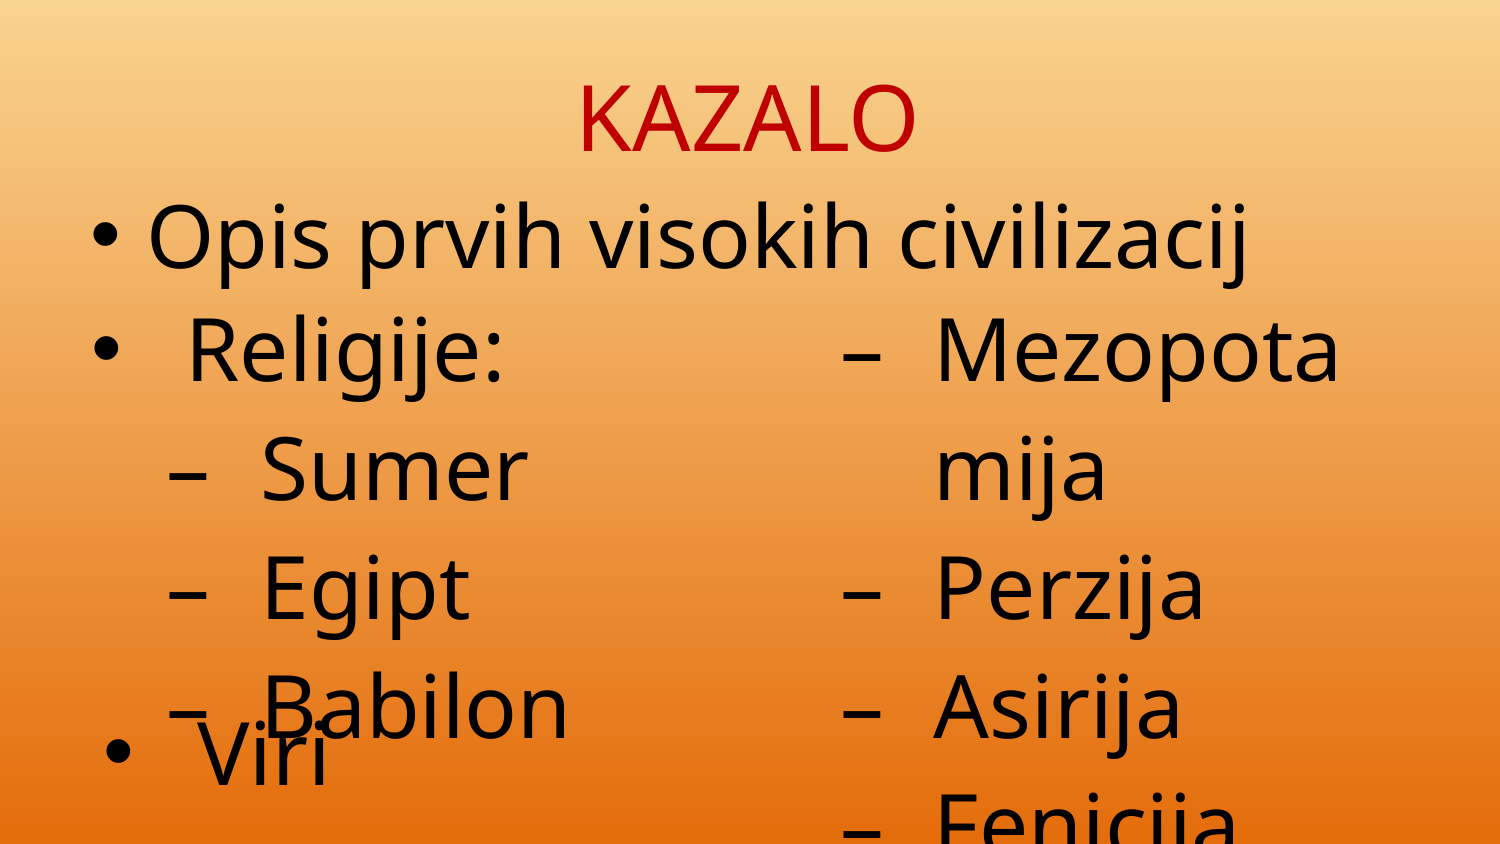

# KAZALO
Opis prvih visokih civilizacij
| Religije: Sumer Egipt Babilon | Mezopotamija Perzija Asirija Fenicija |
| --- | --- |
Viri